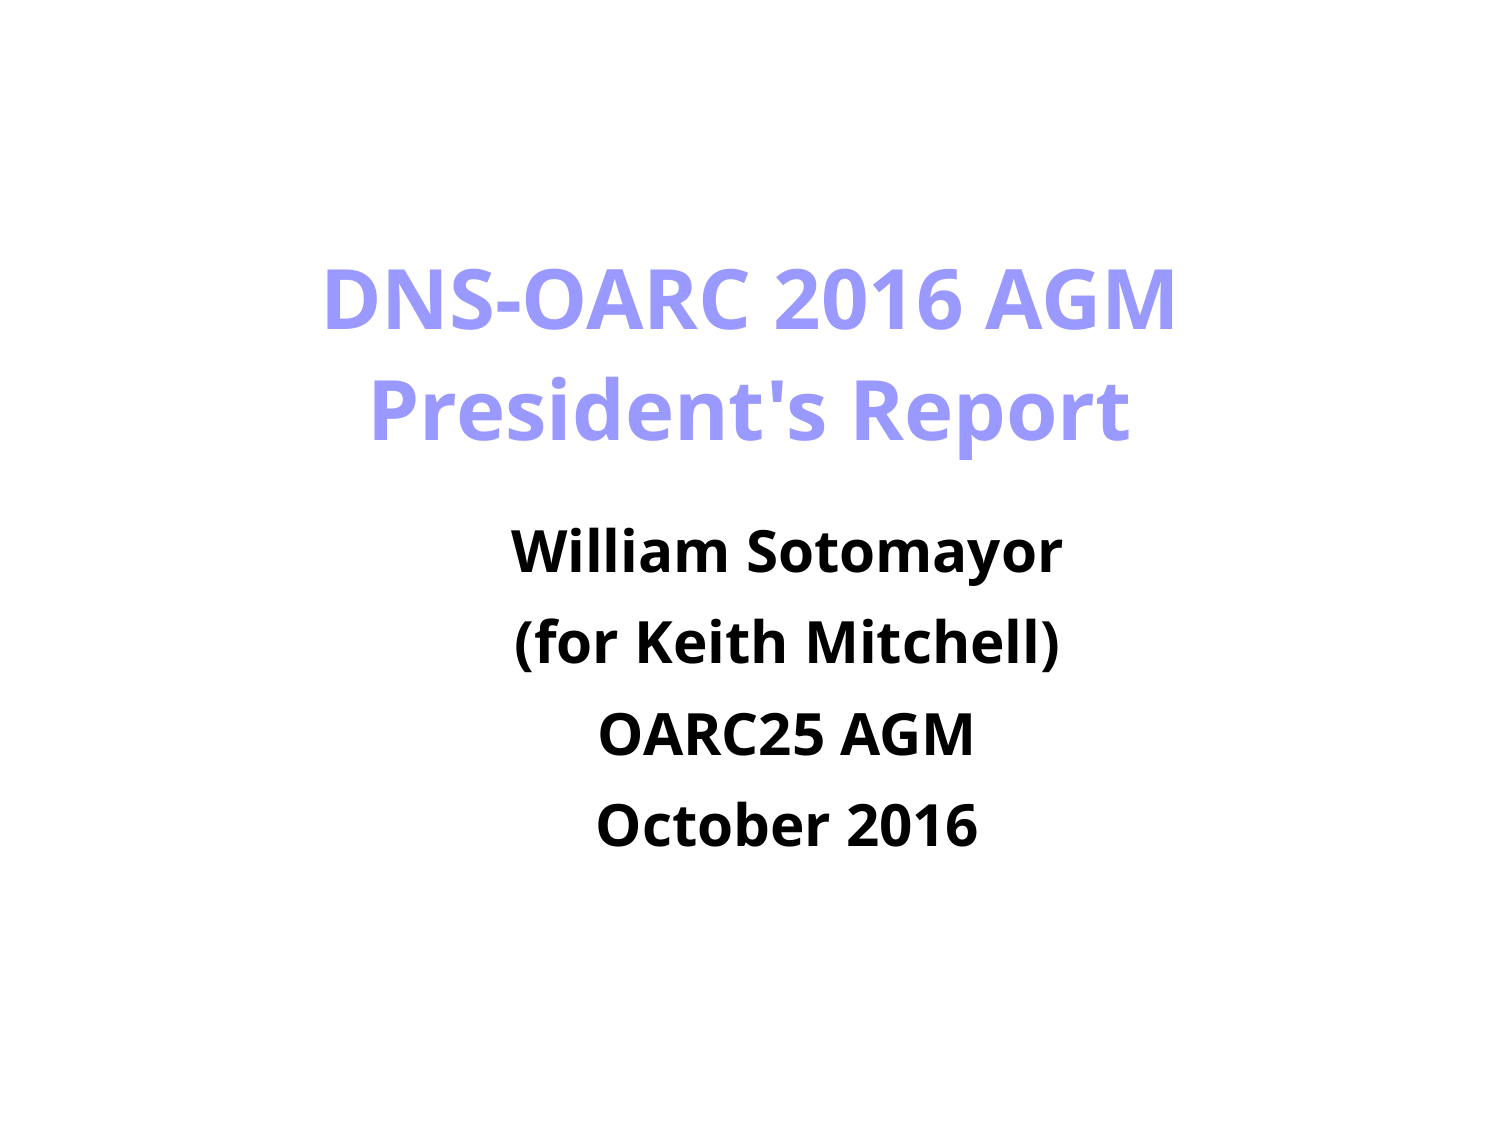

# DNS-OARC 2016 AGM President's Report
William Sotomayor
(for Keith Mitchell)
OARC25 AGM
October 2016